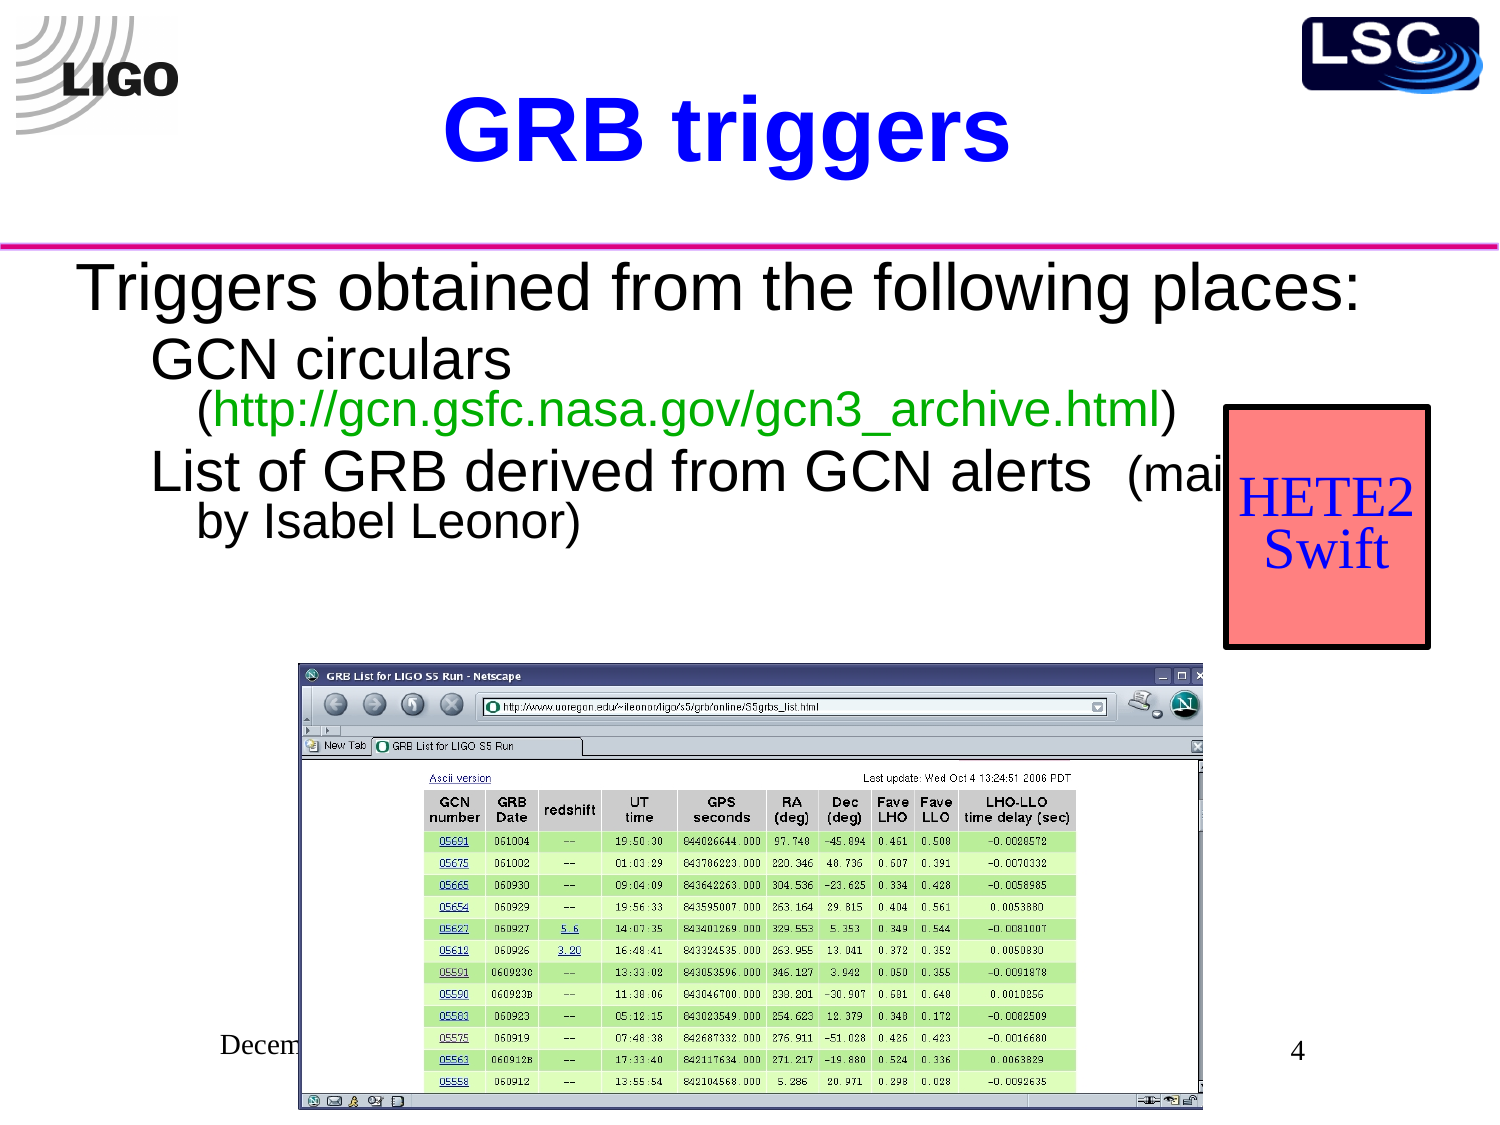

# GRB triggers
Triggers obtained from the following places:
GCN circulars (http://gcn.gsfc.nasa.gov/gcn3_archive.html)
List of GRB derived from GCN alerts (maintained by Isabel Leonor)
HETE2
Swift
December 2006
GWDAW-11
4